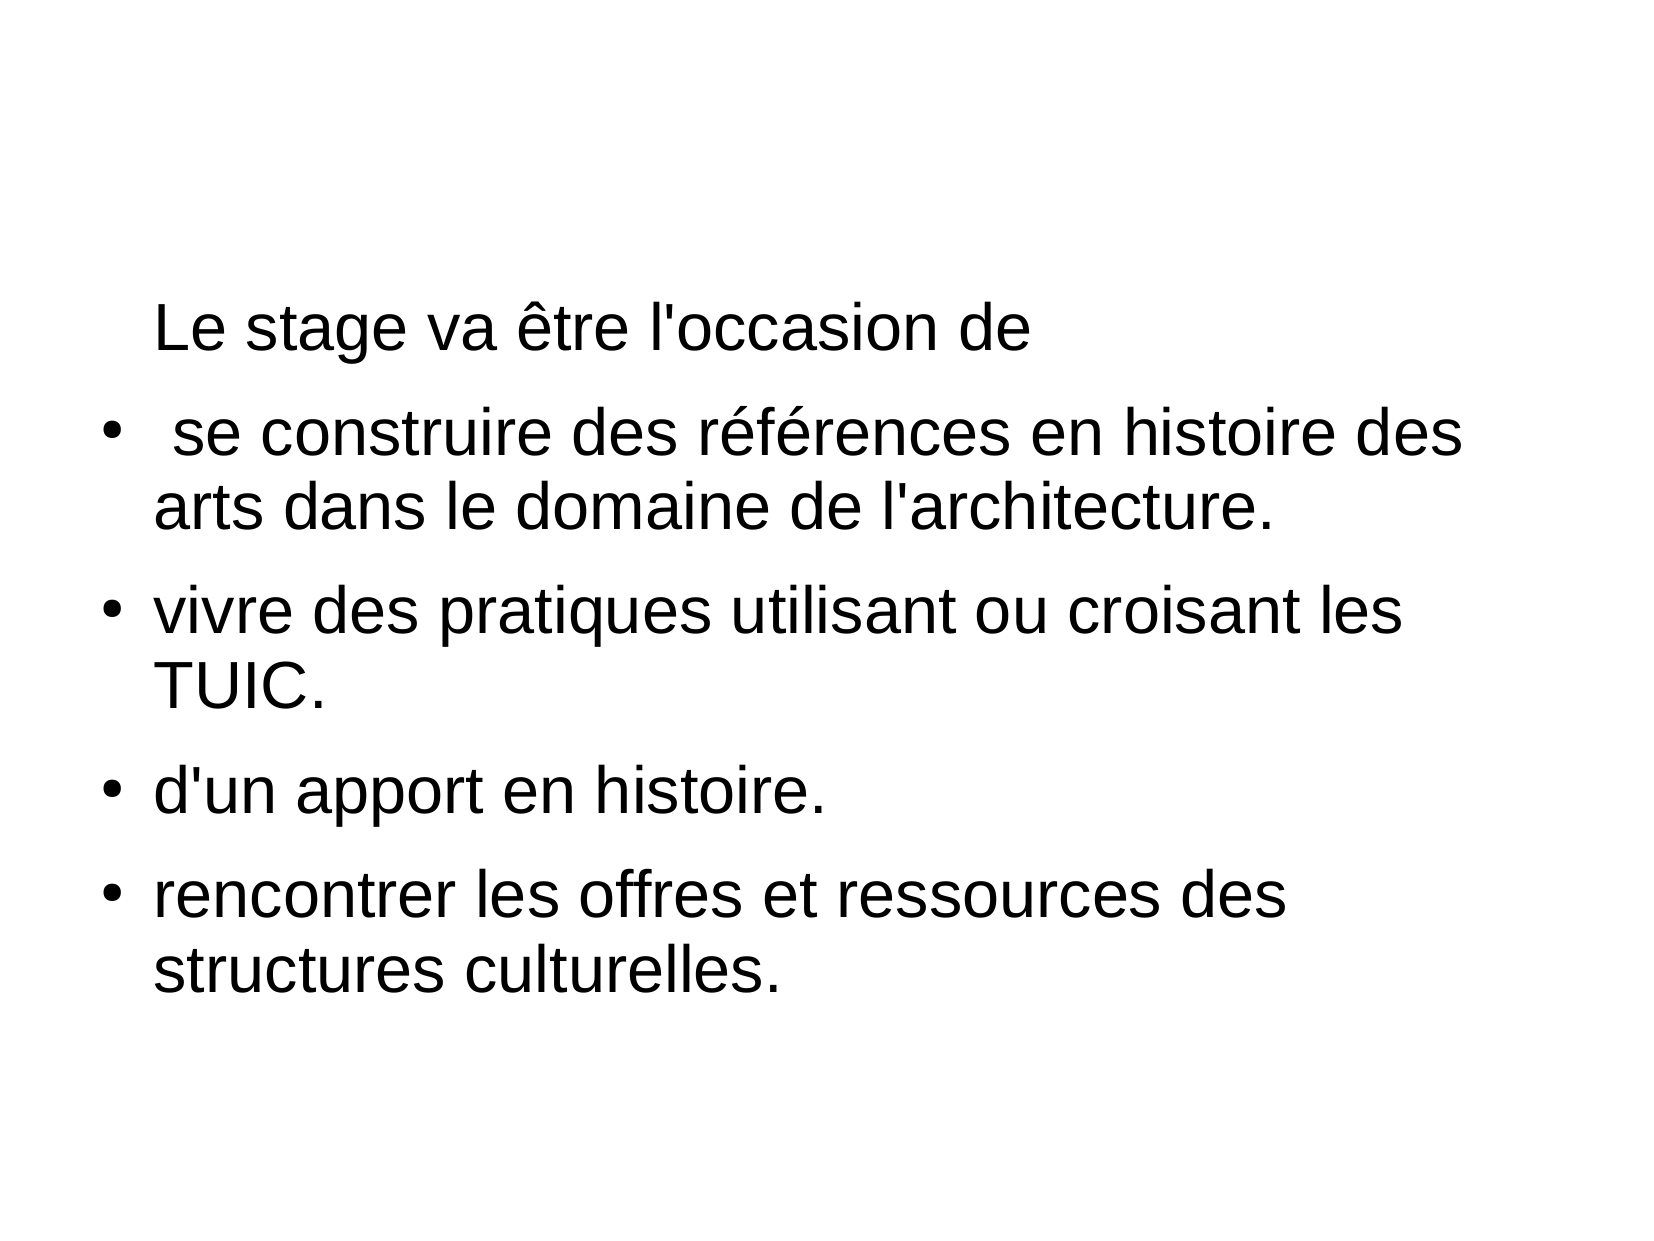

#
Le stage va être l'occasion de
 se construire des références en histoire des arts dans le domaine de l'architecture.
vivre des pratiques utilisant ou croisant les TUIC.
d'un apport en histoire.
rencontrer les offres et ressources des structures culturelles.